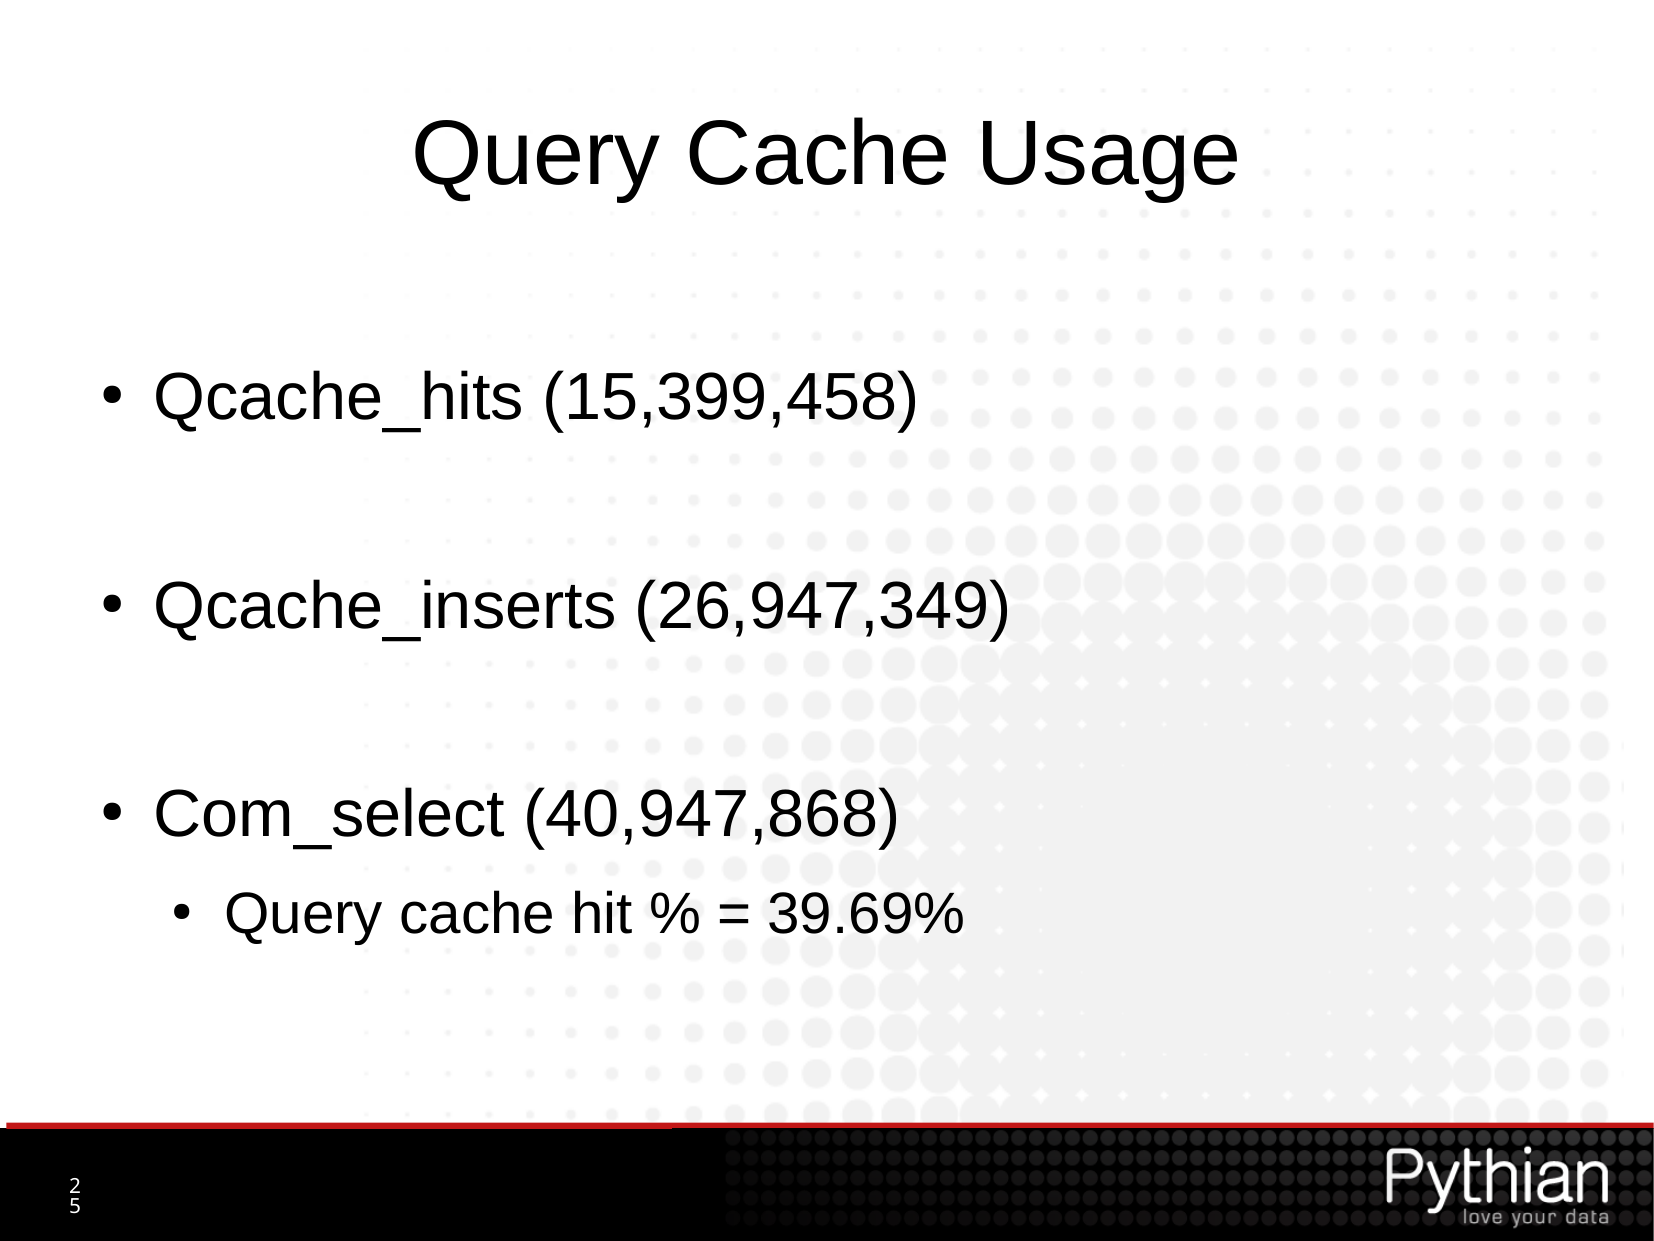

# Query Cache Usage
Qcache_hits (15,399,458)
Qcache_inserts (26,947,349)
Com_select (40,947,868)
Query cache hit % = 39.69%